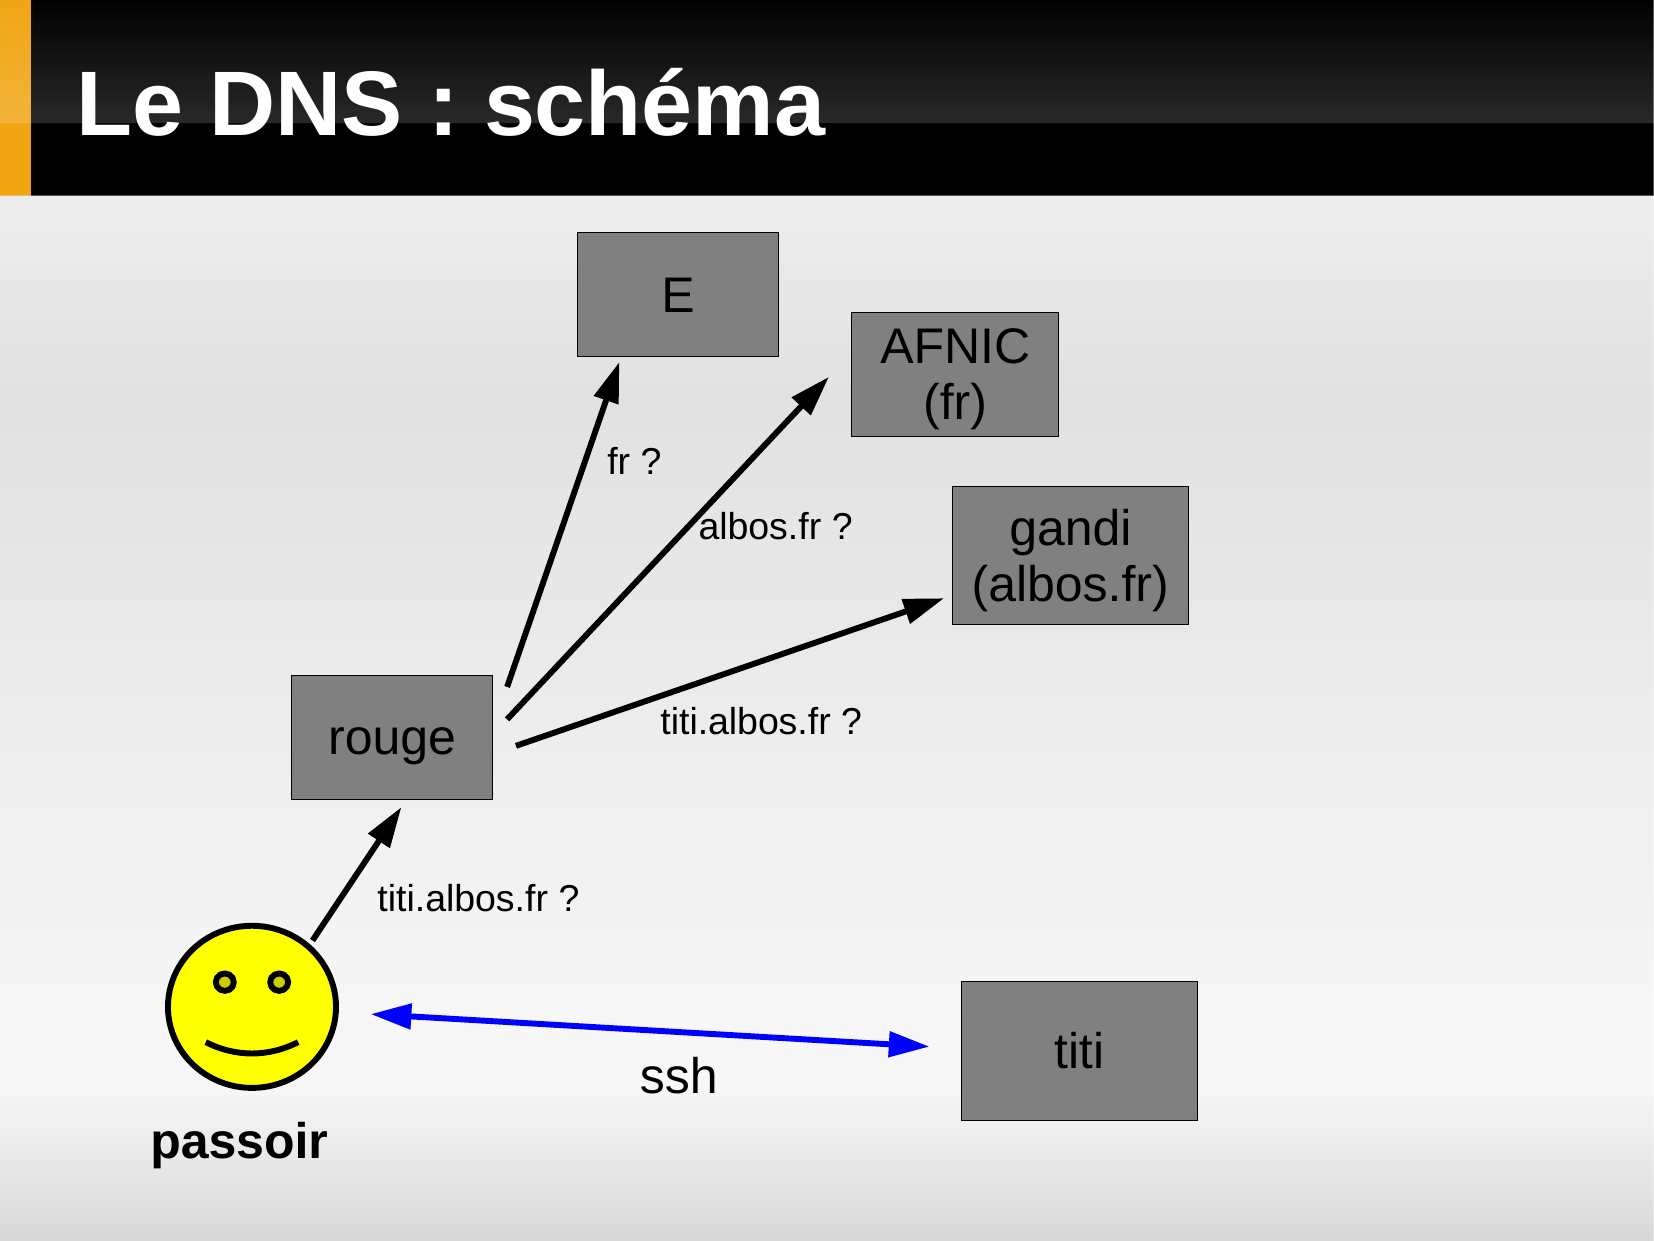

# Le DNS : schéma
E
AFNIC
(fr)
fr ?
gandi
(albos.fr)
gandi
(albos.fr)
albos.fr ?
rouge
titi.albos.fr ?
titi.albos.fr ?
titi
ssh
passoir